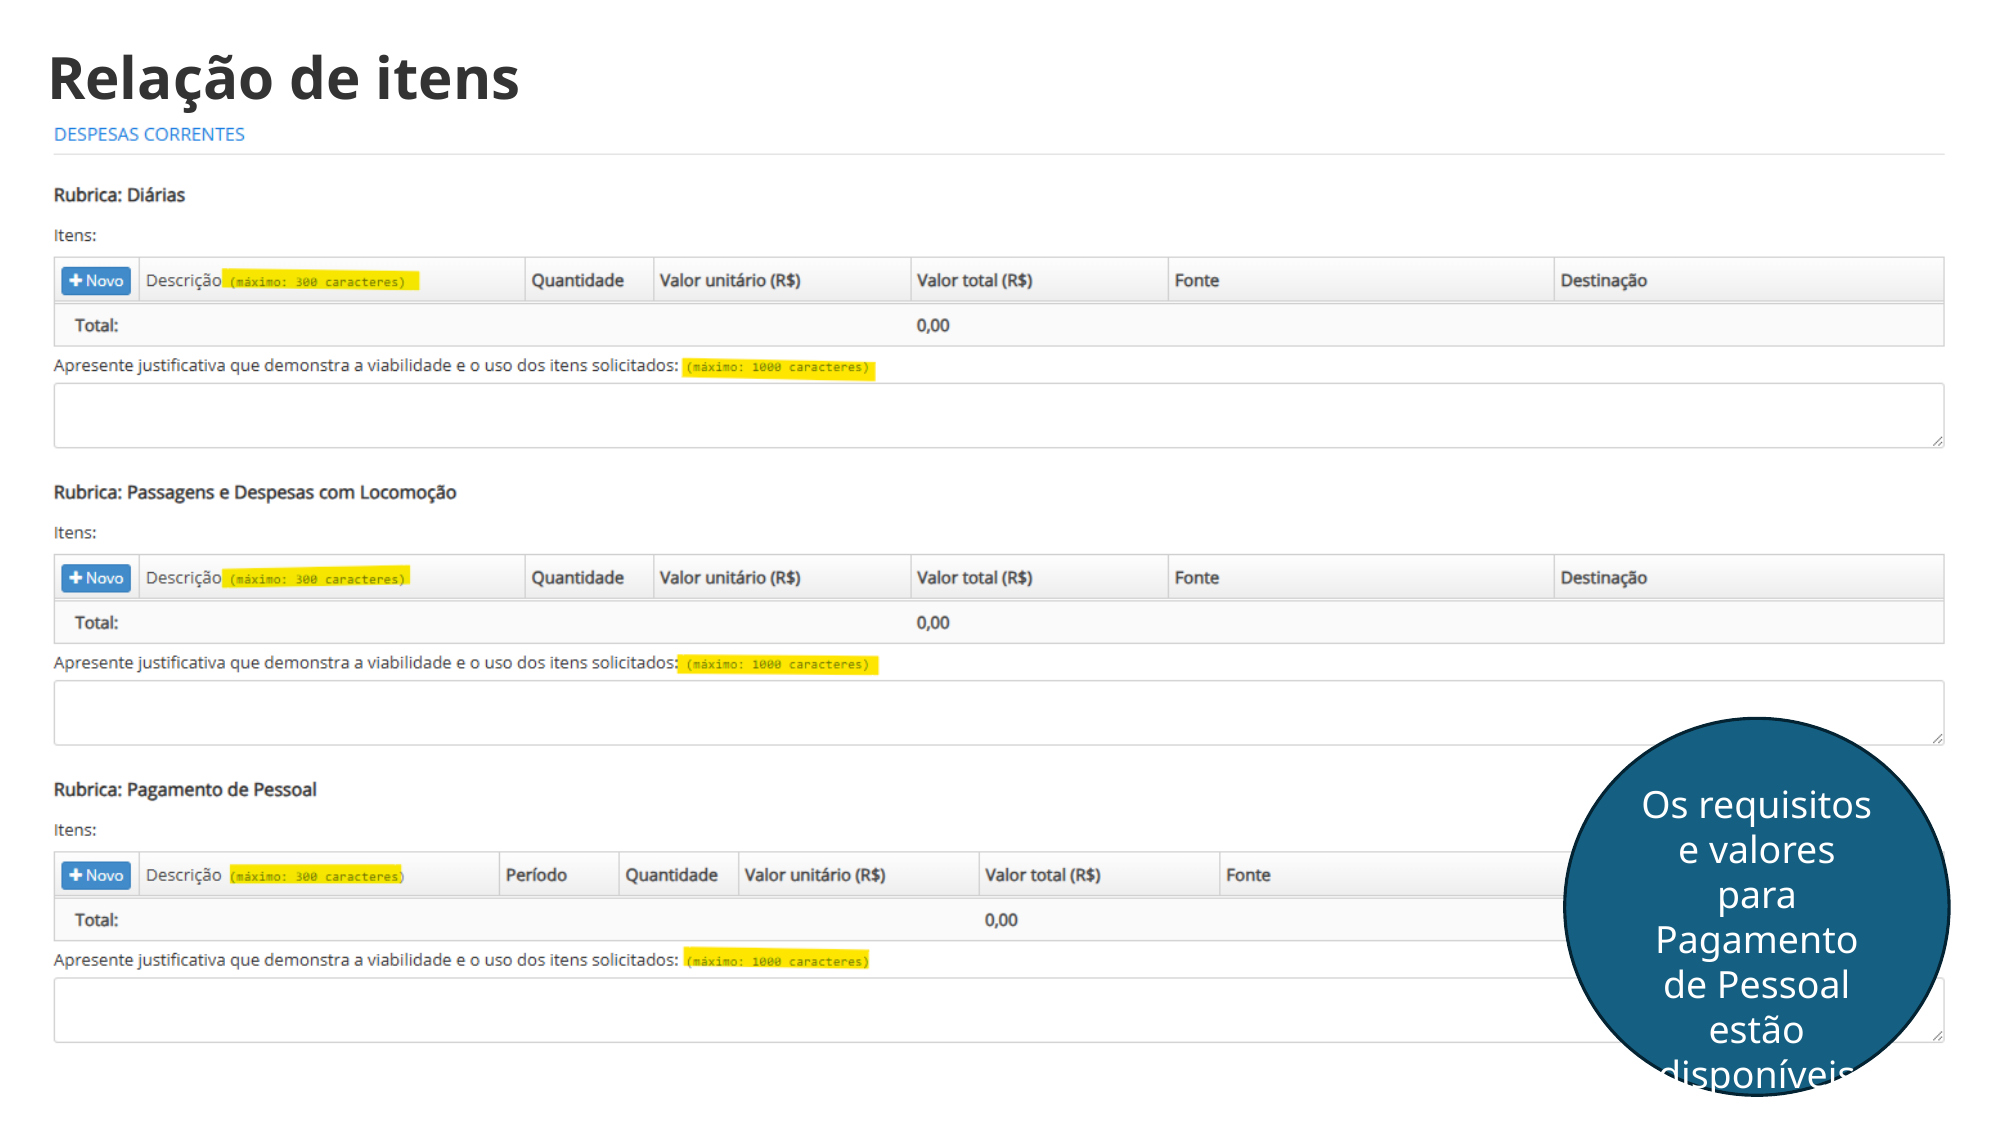

# Relação de itens
Os requisitos e valores para Pagamento de Pessoal estão disponíveis no anexo 5 do edital.